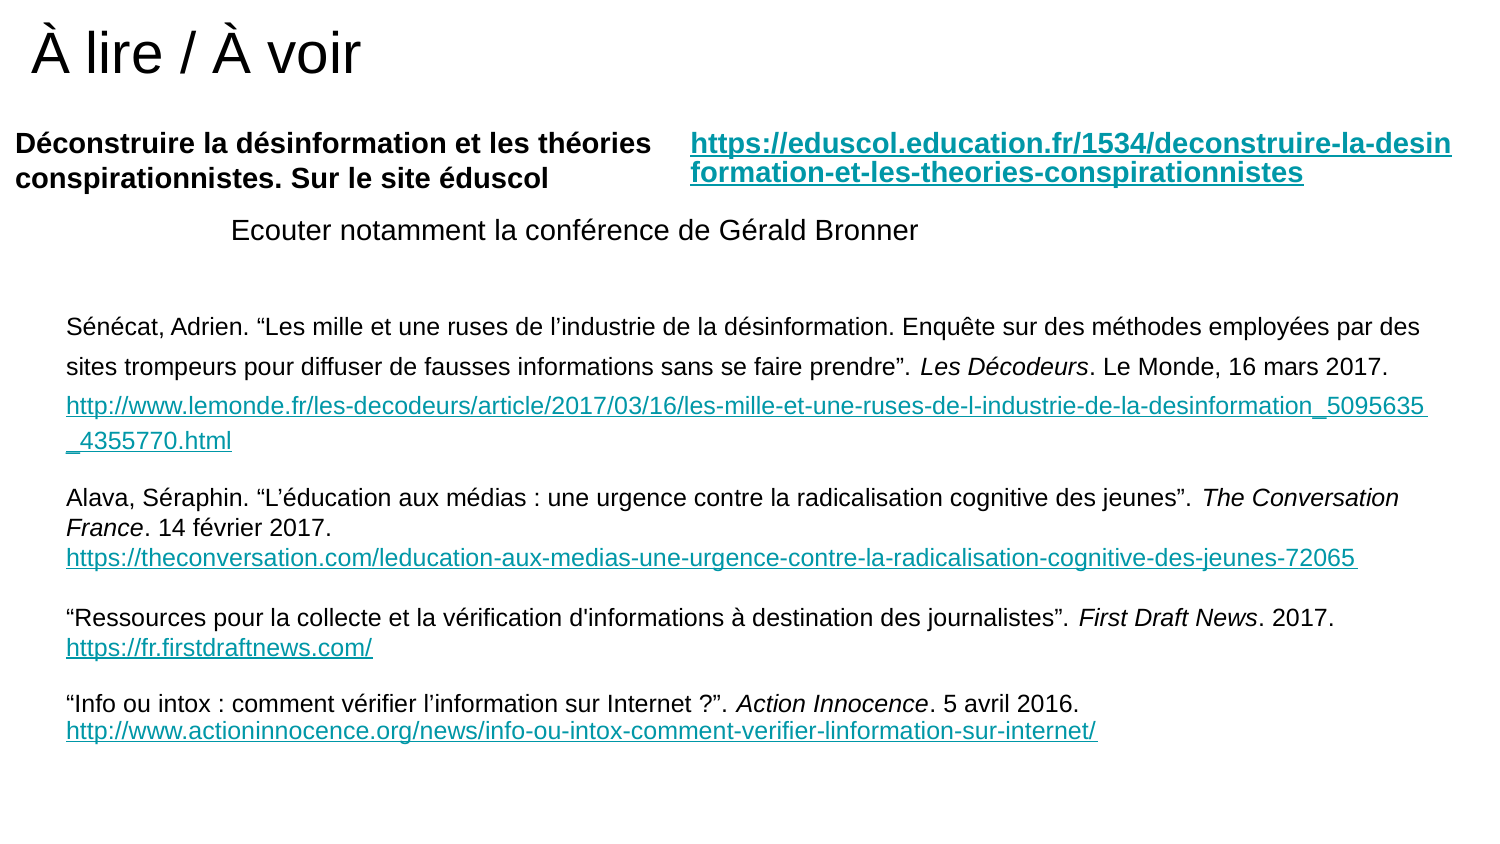

# À lire / À voir
Déconstruire la désinformation et les théories conspirationnistes. Sur le site éduscol
https://eduscol.education.fr/1534/deconstruire-la-desinformation-et-les-theories-conspirationnistes
Ecouter notamment la conférence de Gérald Bronner
Sénécat, Adrien. “Les mille et une ruses de l’industrie de la désinformation. Enquête sur des méthodes employées par des sites trompeurs pour diffuser de fausses informations sans se faire prendre”. Les Décodeurs. Le Monde, 16 mars 2017. http://www.lemonde.fr/les-decodeurs/article/2017/03/16/les-mille-et-une-ruses-de-l-industrie-de-la-desinformation_5095635_4355770.html
Alava, Séraphin. “L’éducation aux médias : une urgence contre la radicalisation cognitive des jeunes”. The Conversation France. 14 février 2017. https://theconversation.com/leducation-aux-medias-une-urgence-contre-la-radicalisation-cognitive-des-jeunes-72065
“Ressources pour la collecte et la vérification d'informations à destination des journalistes”. First Draft News. 2017. https://fr.firstdraftnews.com/
“Info ou intox : comment vérifier l’information sur Internet ?”. Action Innocence. 5 avril 2016. http://www.actioninnocence.org/news/info-ou-intox-comment-verifier-linformation-sur-internet/